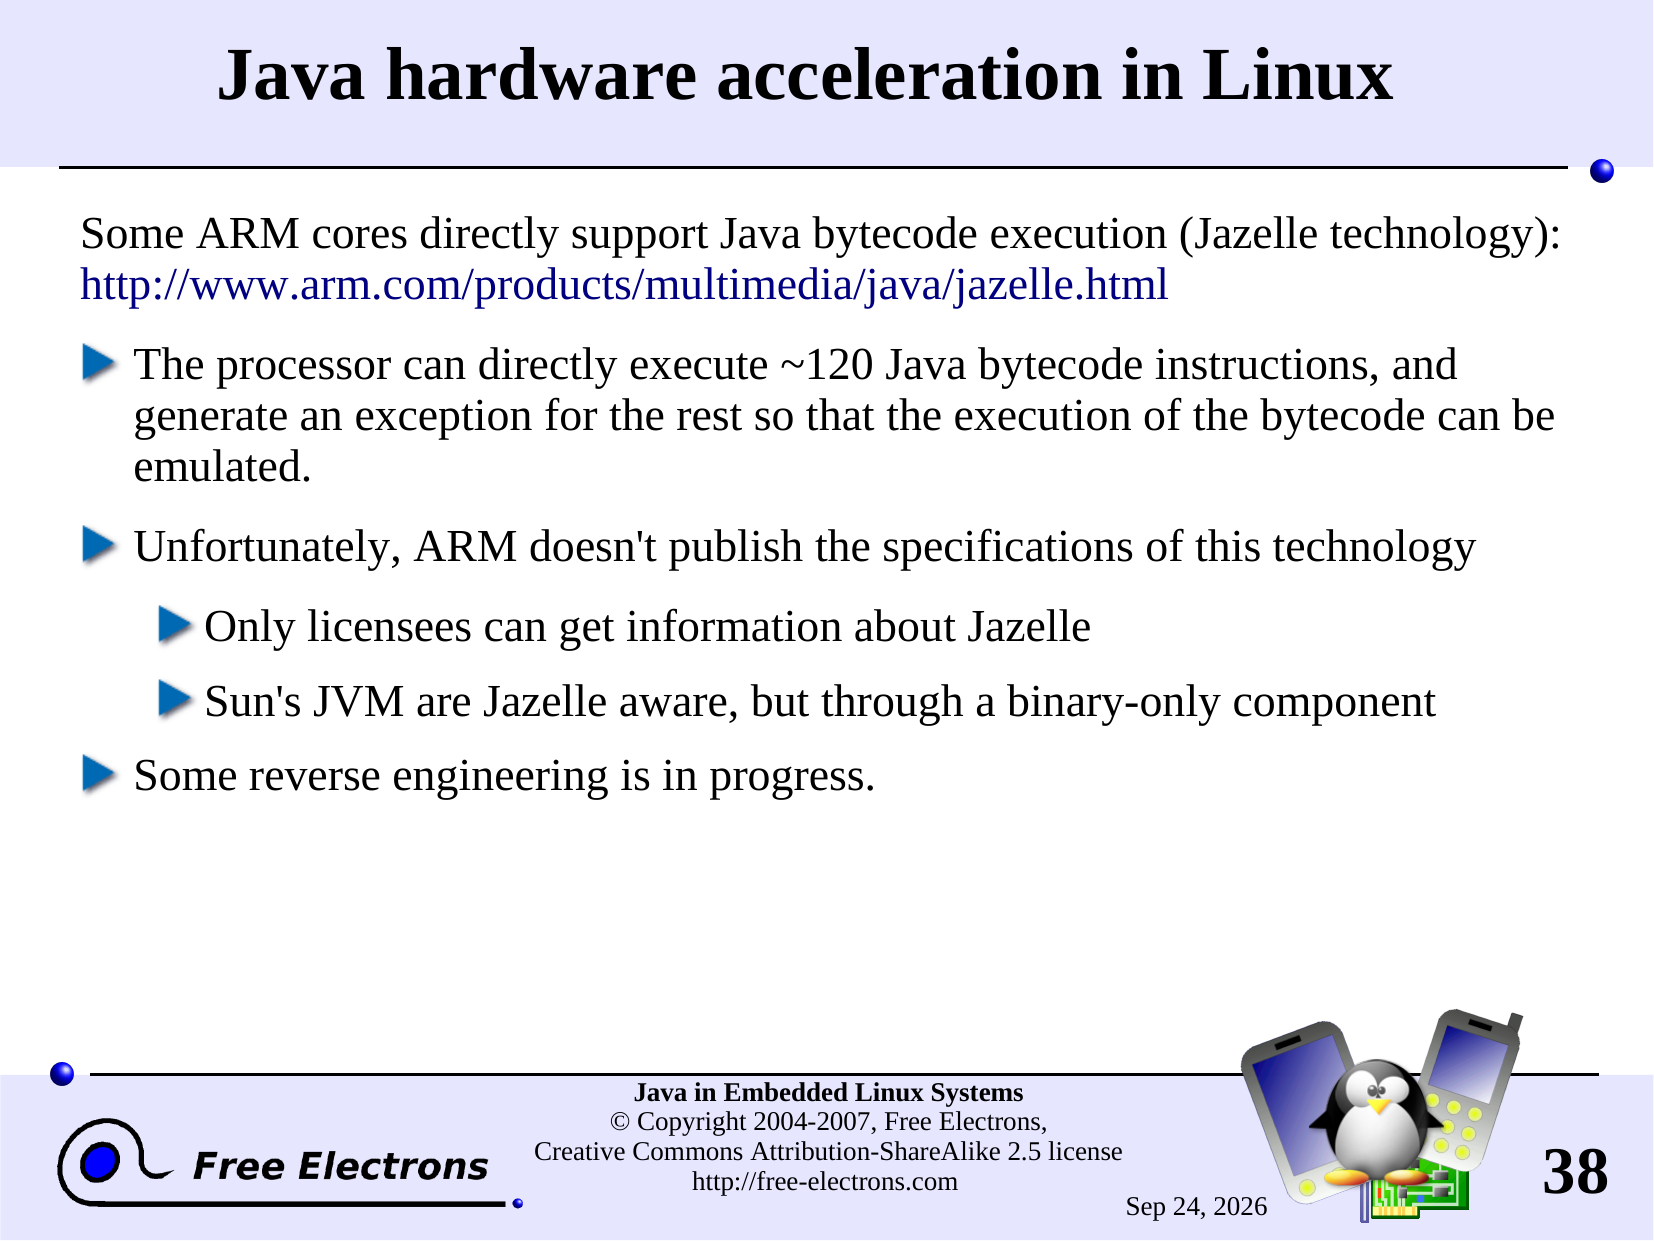

# Java hardware acceleration in Linux
Some ARM cores directly support Java bytecode execution (Jazelle technology): http://www.arm.com/products/multimedia/java/jazelle.html
The processor can directly execute ~120 Java bytecode instructions, and generate an exception for the rest so that the execution of the bytecode can be emulated.
Unfortunately, ARM doesn't publish the specifications of this technology
Only licensees can get information about Jazelle
Sun's JVM are Jazelle aware, but through a binary-only component
Some reverse engineering is in progress.